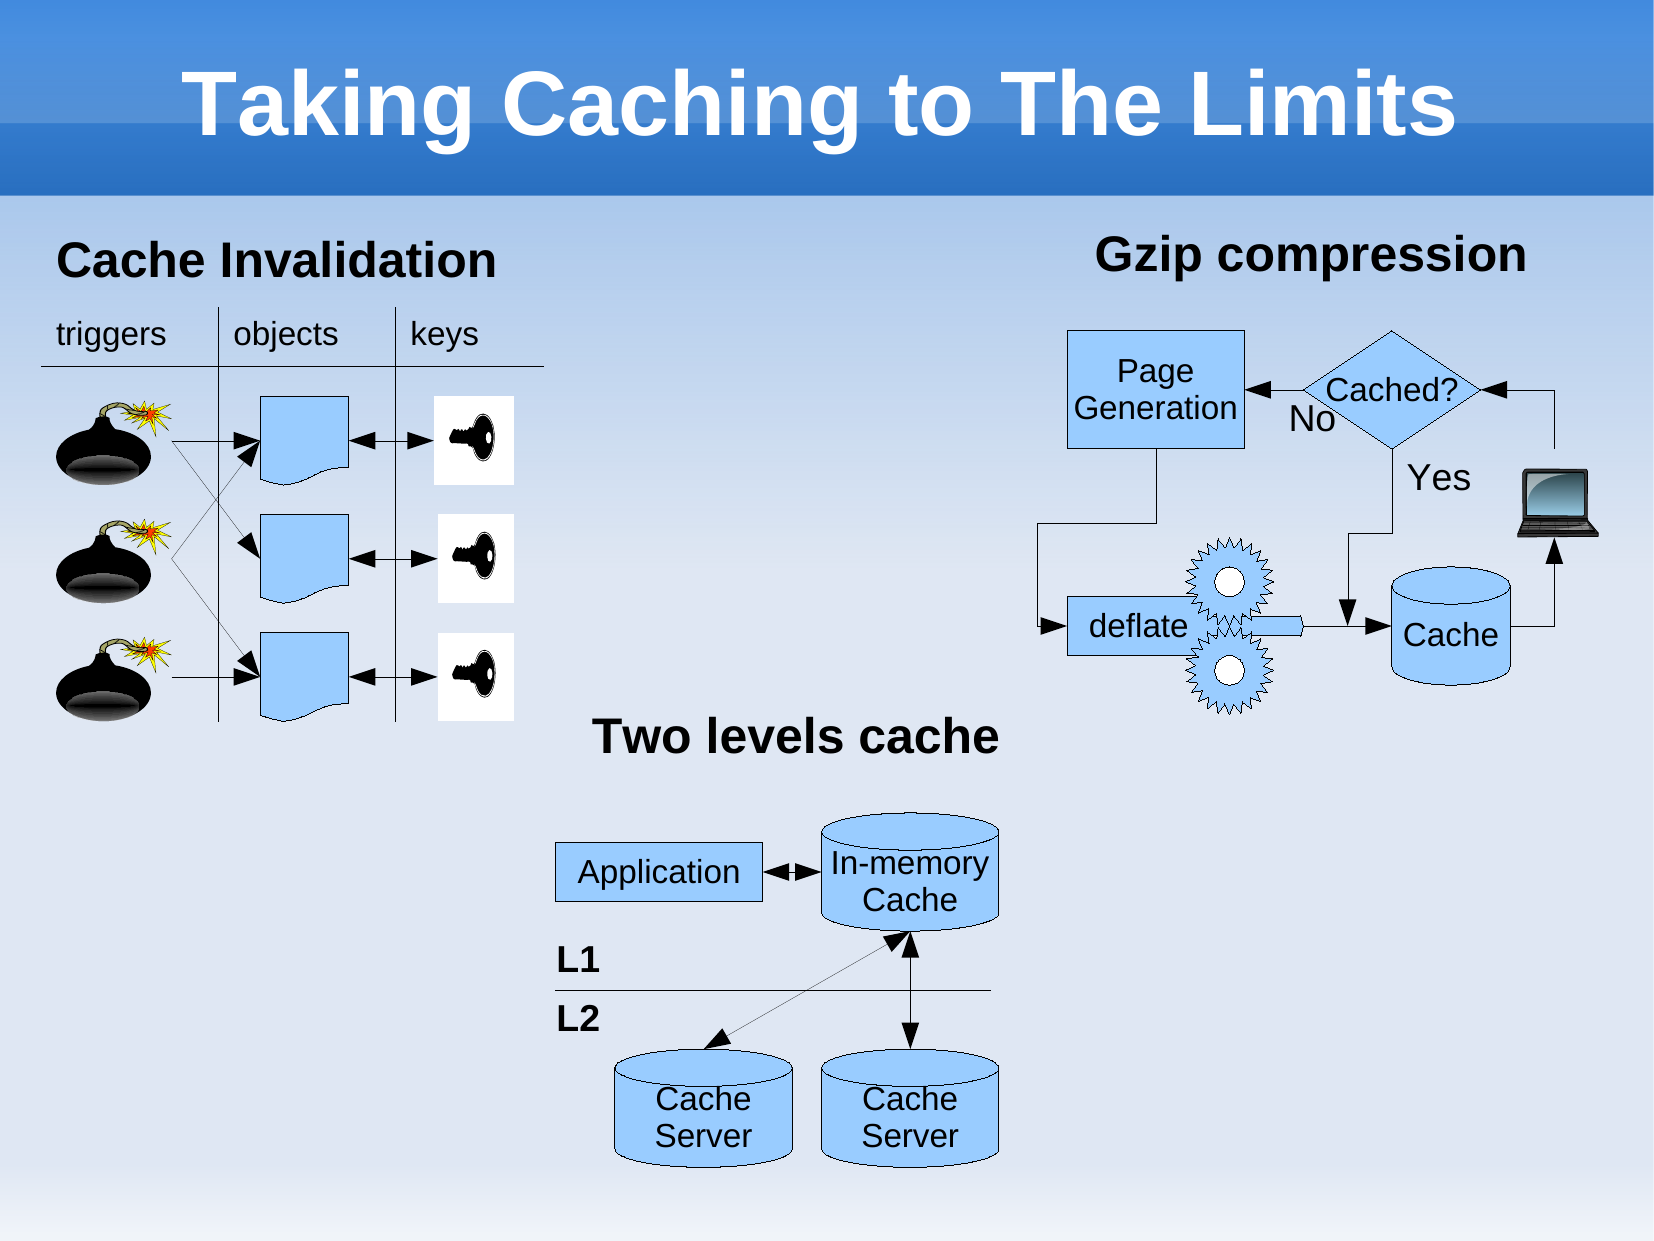

# Taking Caching to The Limits
Gzip compression
Cache Invalidation
triggers
objects
keys
Page
Generation
Cached?
No
Yes
Cache
deflate
Two levels cache
In-memory
Cache
Application
L1
L2
Cache
Server
Cache
Server